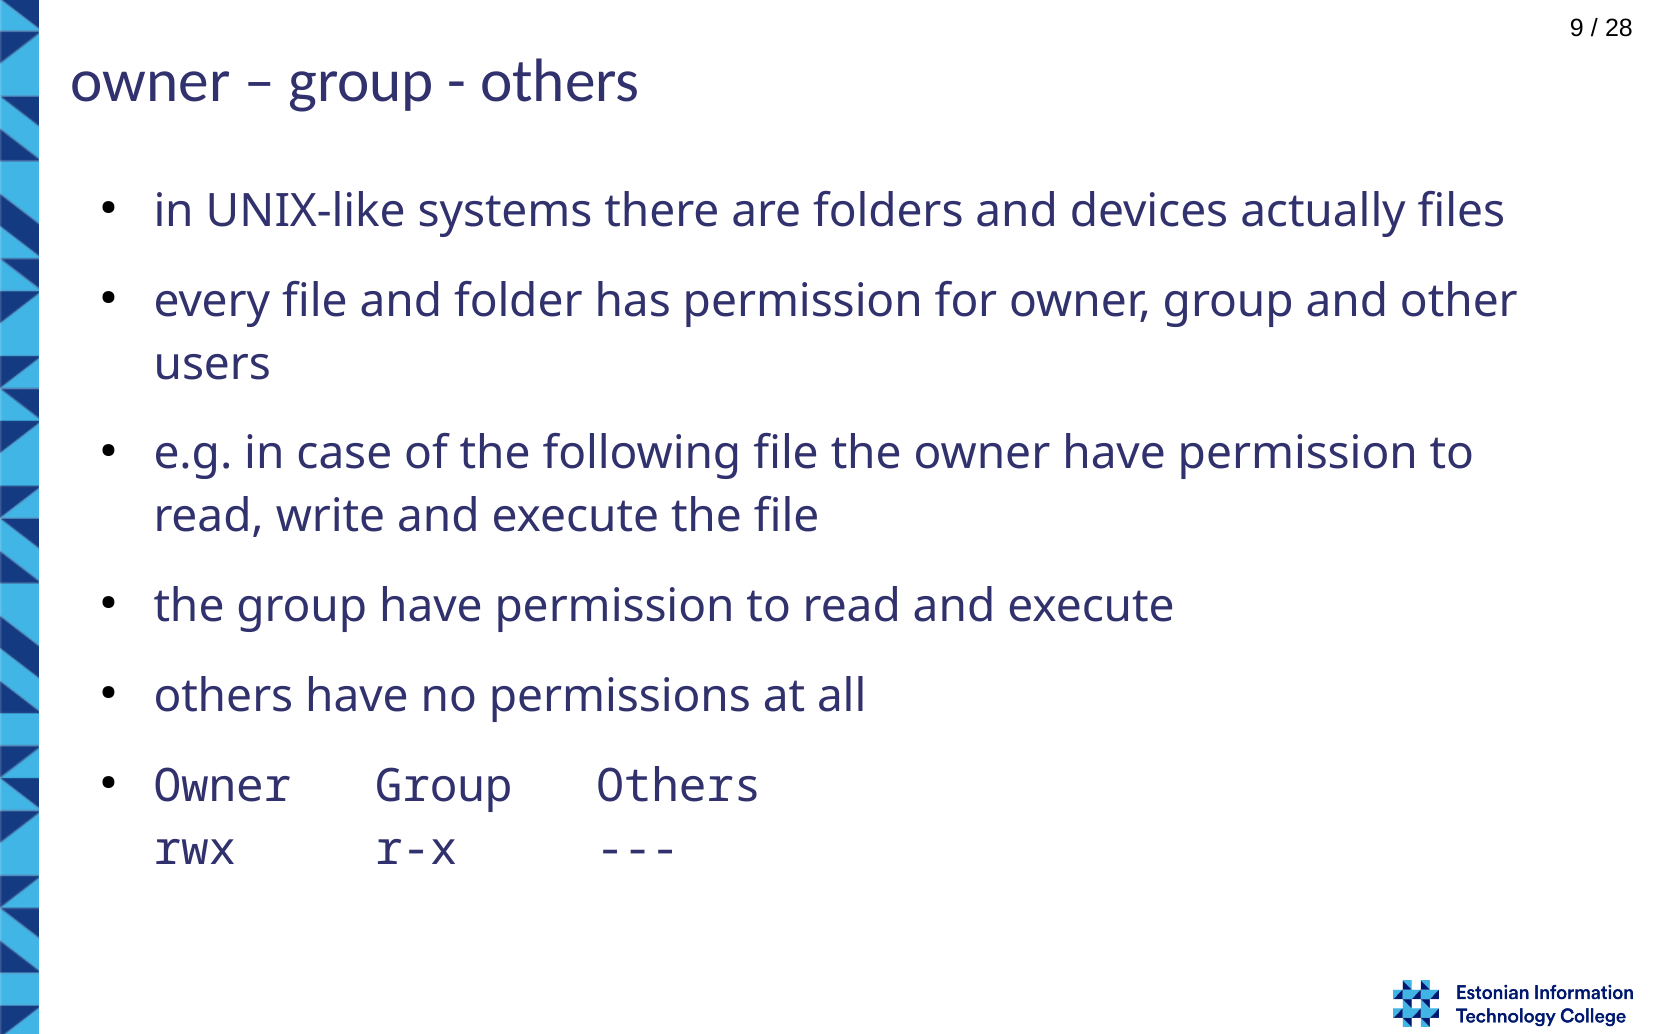

# owner – group - others
in UNIX-like systems there are folders and devices actually files
every file and folder has permission for owner, group and other users
e.g. in case of the following file the owner have permission to read, write and execute the file
the group have permission to read and execute
others have no permissions at all
Owner		Group	 	Others
rwx	 	r-x	 	---